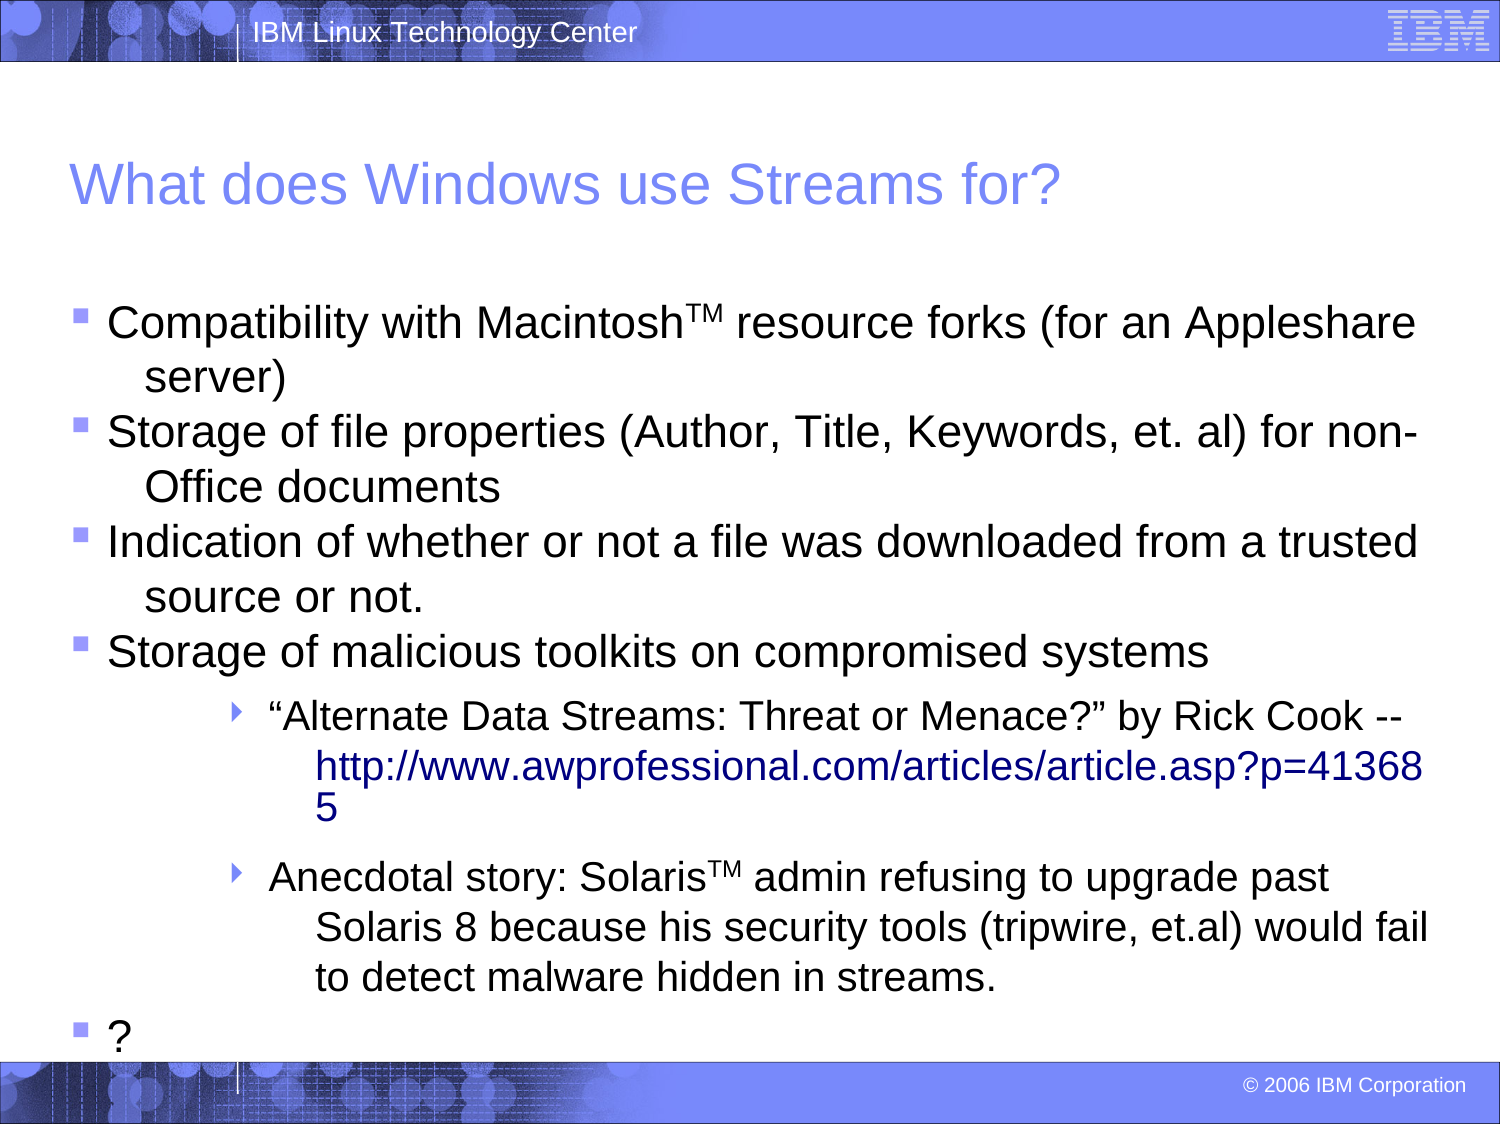

# What does Windows use Streams for?
Compatibility with MacintoshTM resource forks (for an Appleshare server)
Storage of file properties (Author, Title, Keywords, et. al) for non-Office documents
Indication of whether or not a file was downloaded from a trusted source or not.
Storage of malicious toolkits on compromised systems
“Alternate Data Streams: Threat or Menace?” by Rick Cook -- http://www.awprofessional.com/articles/article.asp?p=413685
Anecdotal story: SolarisTM admin refusing to upgrade past Solaris 8 because his security tools (tripwire, et.al) would fail to detect malware hidden in streams.
?